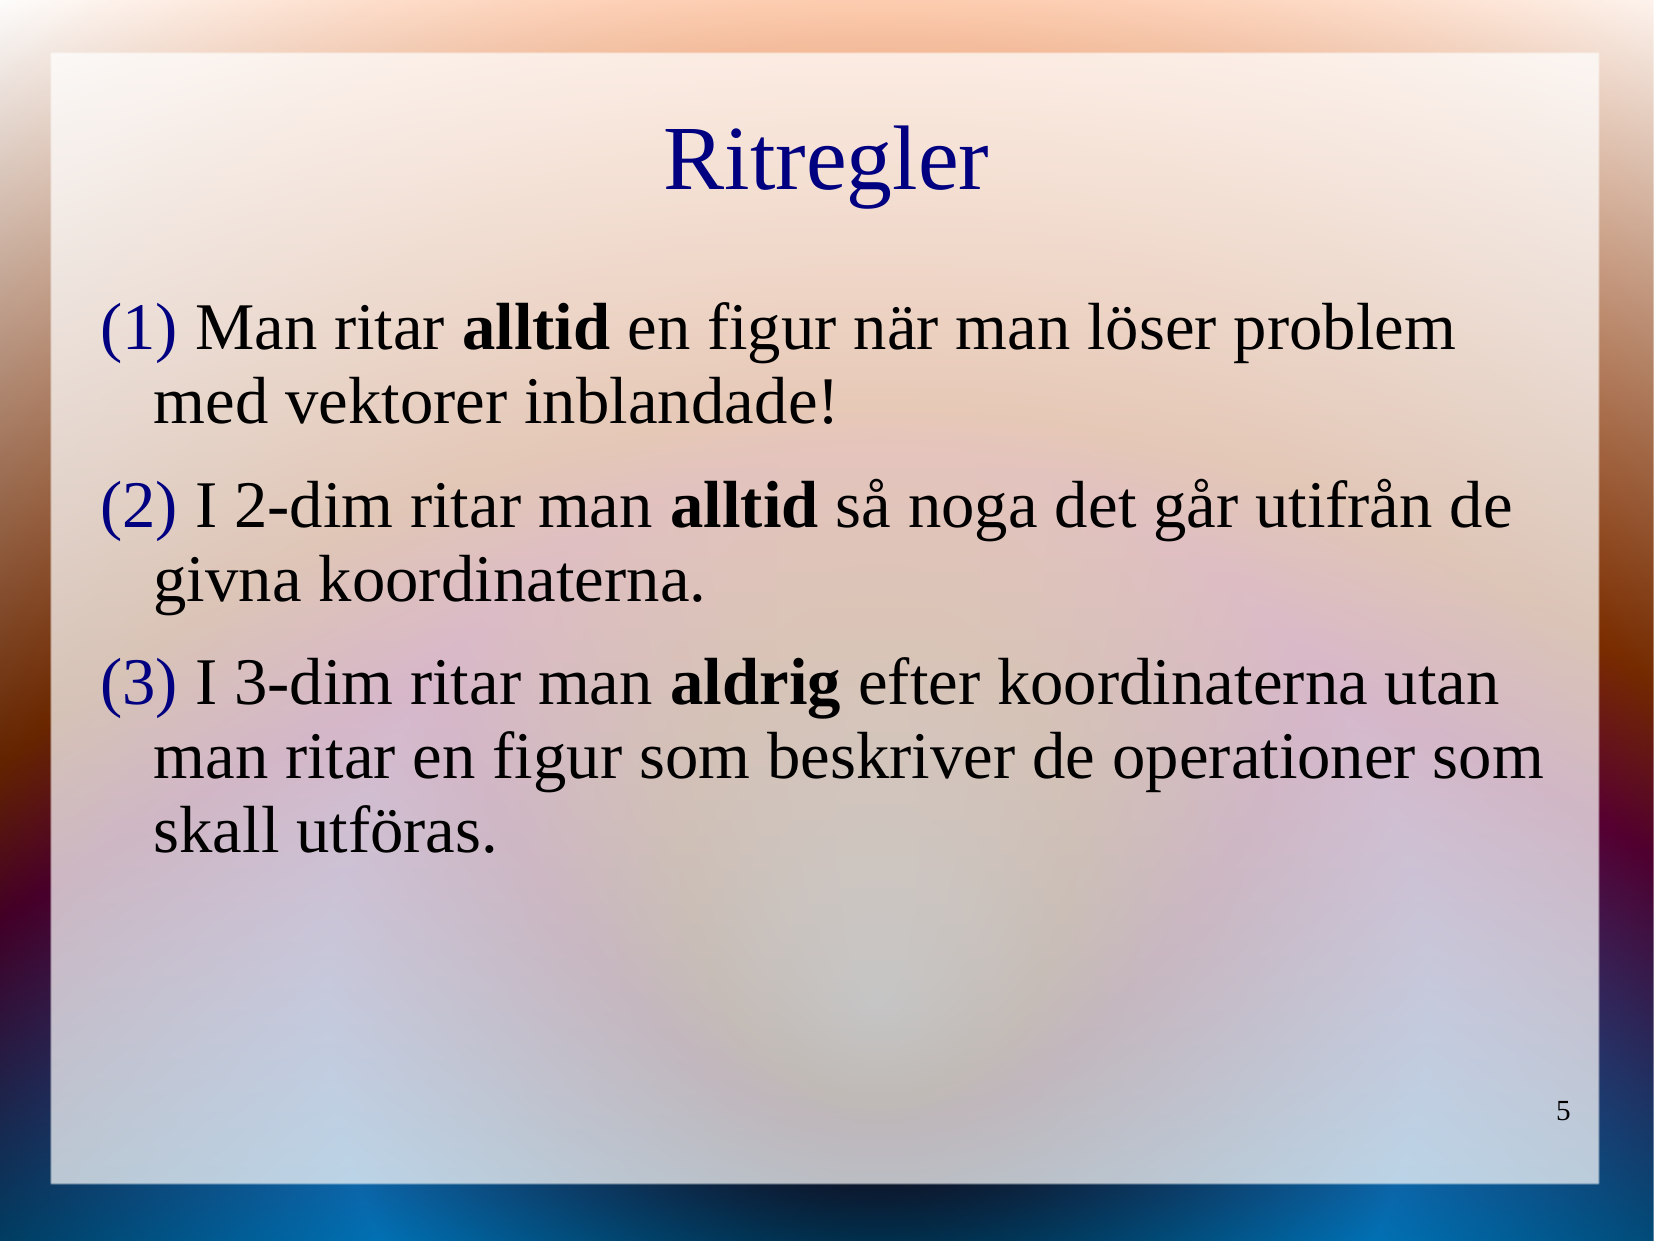

# Ritregler
 Man ritar alltid en figur när man löser problem med vektorer inblandade!
 I 2-dim ritar man alltid så noga det går utifrån de givna koordinaterna.
 I 3-dim ritar man aldrig efter koordinaterna utan man ritar en figur som beskriver de operationer som skall utföras.
5